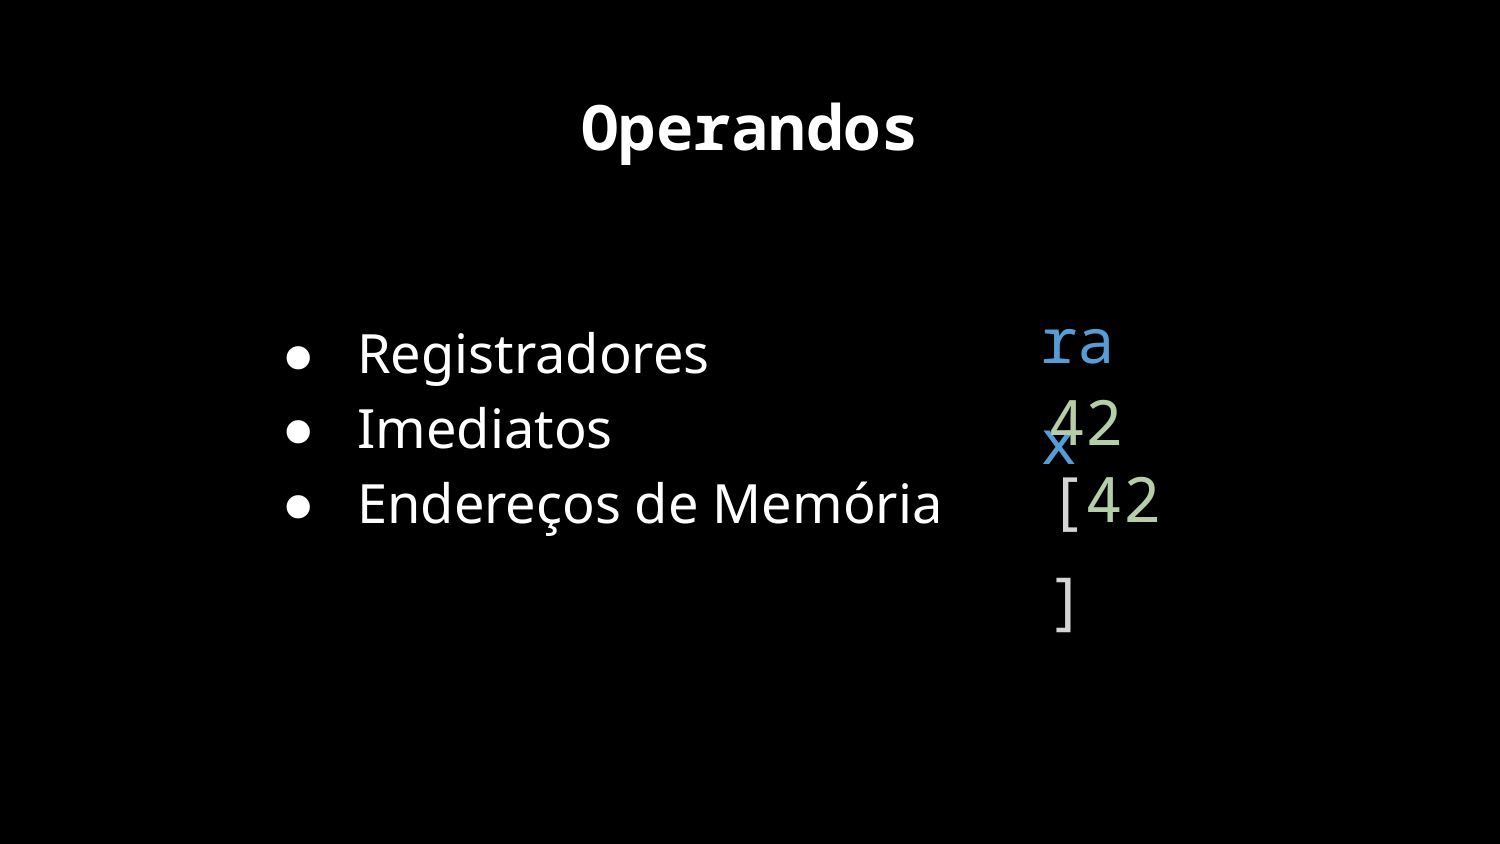

# Operandos
rax
Registradores
Imediatos
Endereços de Memória
42
[42]